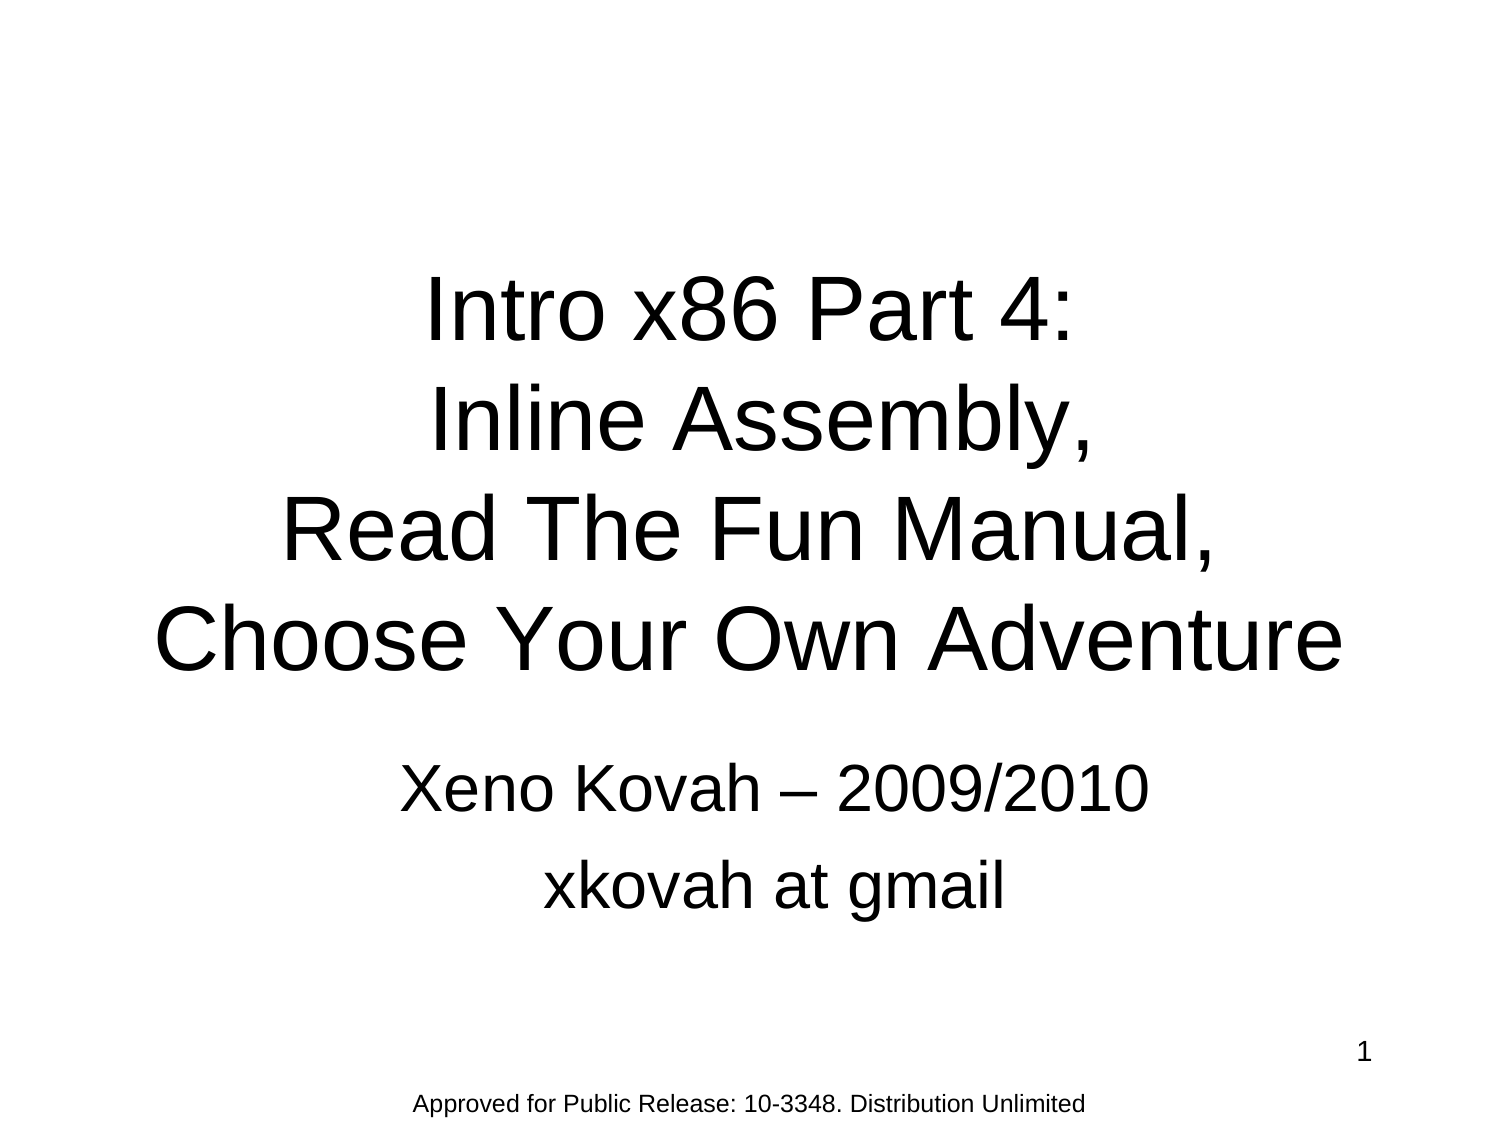

# Intro x86 Part 4: Inline Assembly, Read The Fun Manual, Choose Your Own Adventure
Xeno Kovah – 2009/2010
xkovah at gmail
Approved for Public Release: 10-3348. Distribution Unlimited